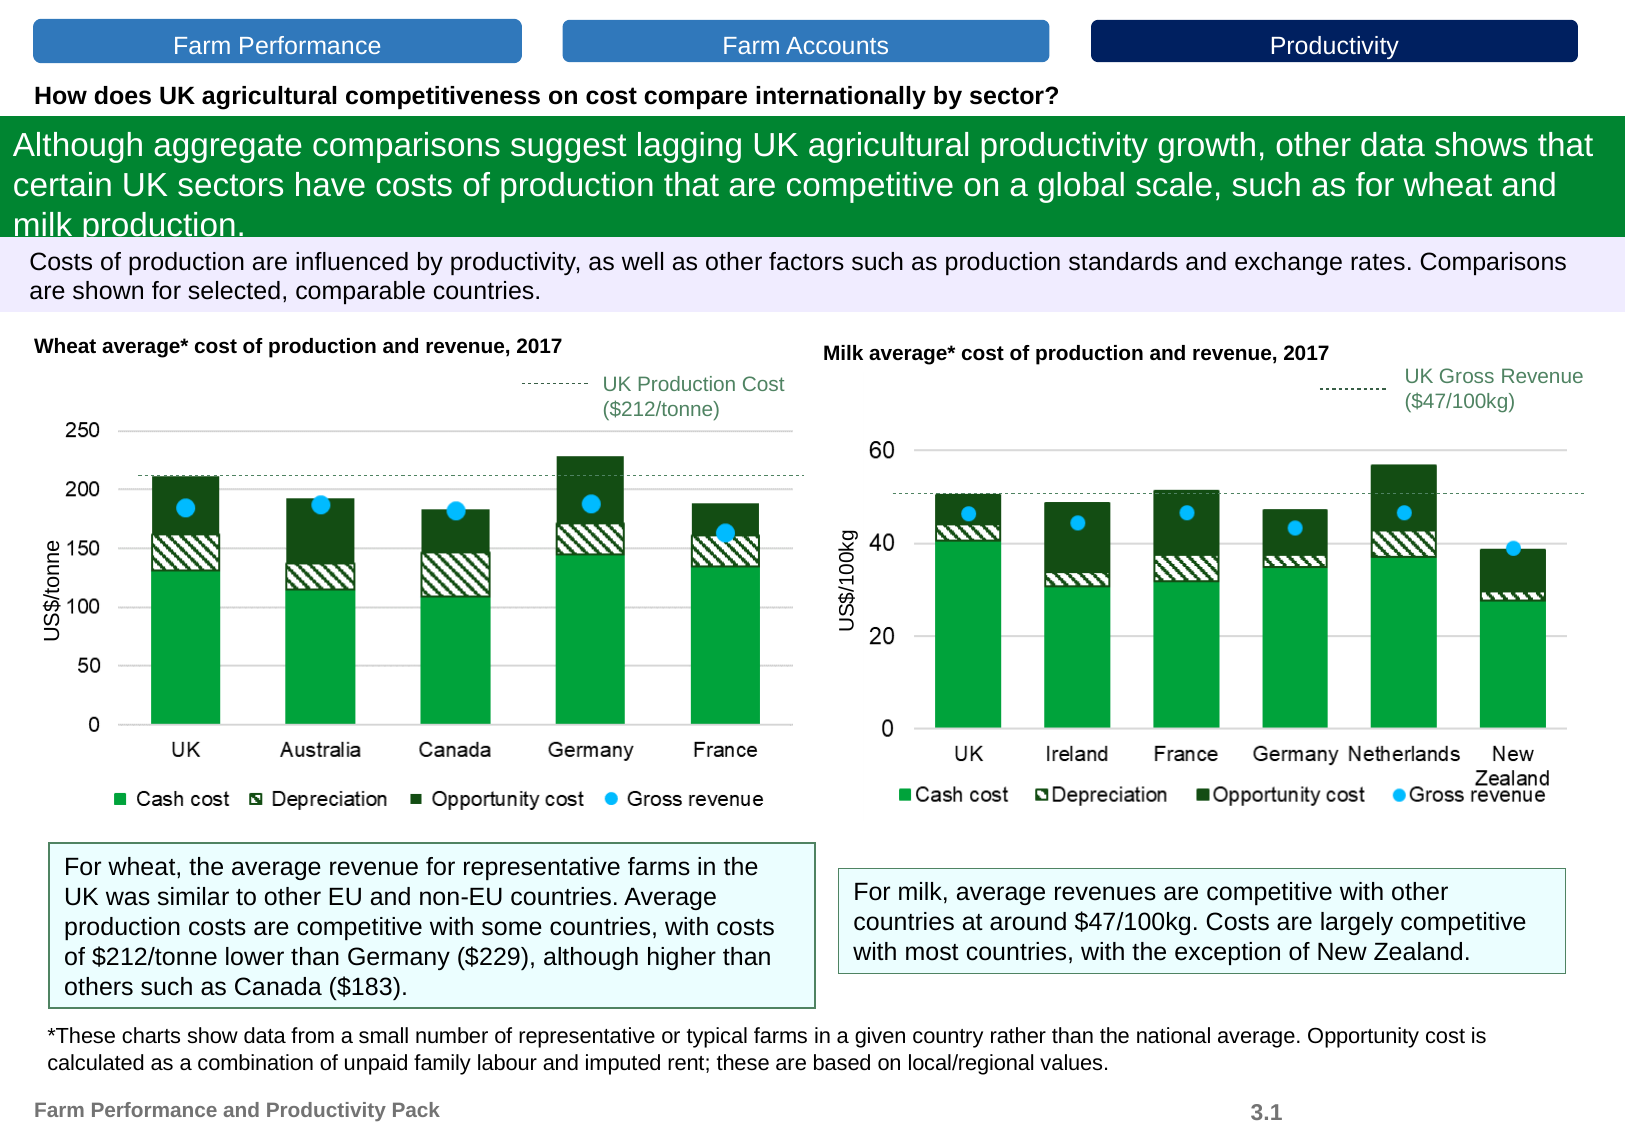

Farm Performance
Farm Accounts
Productivity
# Slide 4.1 How does UK agricultural competitiveness on cost compare internationally by sector?
How does UK agricultural competitiveness on cost compare internationally by sector?
Although aggregate comparisons suggest lagging UK agricultural productivity growth, other data shows that certain UK sectors have costs of production that are competitive on a global scale, such as for wheat and milk production.
Costs of production are influenced by productivity, as well as other factors such as production standards and exchange rates. Comparisons are shown for selected, comparable countries.
Wheat average* cost of production and revenue, 2017
Milk average* cost of production and revenue, 2017
UK Gross Revenue
($47/100kg)
UK Production Cost
($212/tonne)
US$/100kg
US$/tonne
For wheat, the average revenue for representative farms in the UK was similar to other EU and non-EU countries. Average production costs are competitive with some countries, with costs of $212/tonne lower than Germany ($229), although higher than others such as Canada ($183).
For milk, average revenues are competitive with other countries at around $47/100kg. Costs are largely competitive with most countries, with the exception of New Zealand.
*These charts show data from a small number of representative or typical farms in a given country rather than the national average. Opportunity cost is calculated as a combination of unpaid family labour and imputed rent; these are based on local/regional values.
3.1
Farm Performance and Productivity Pack